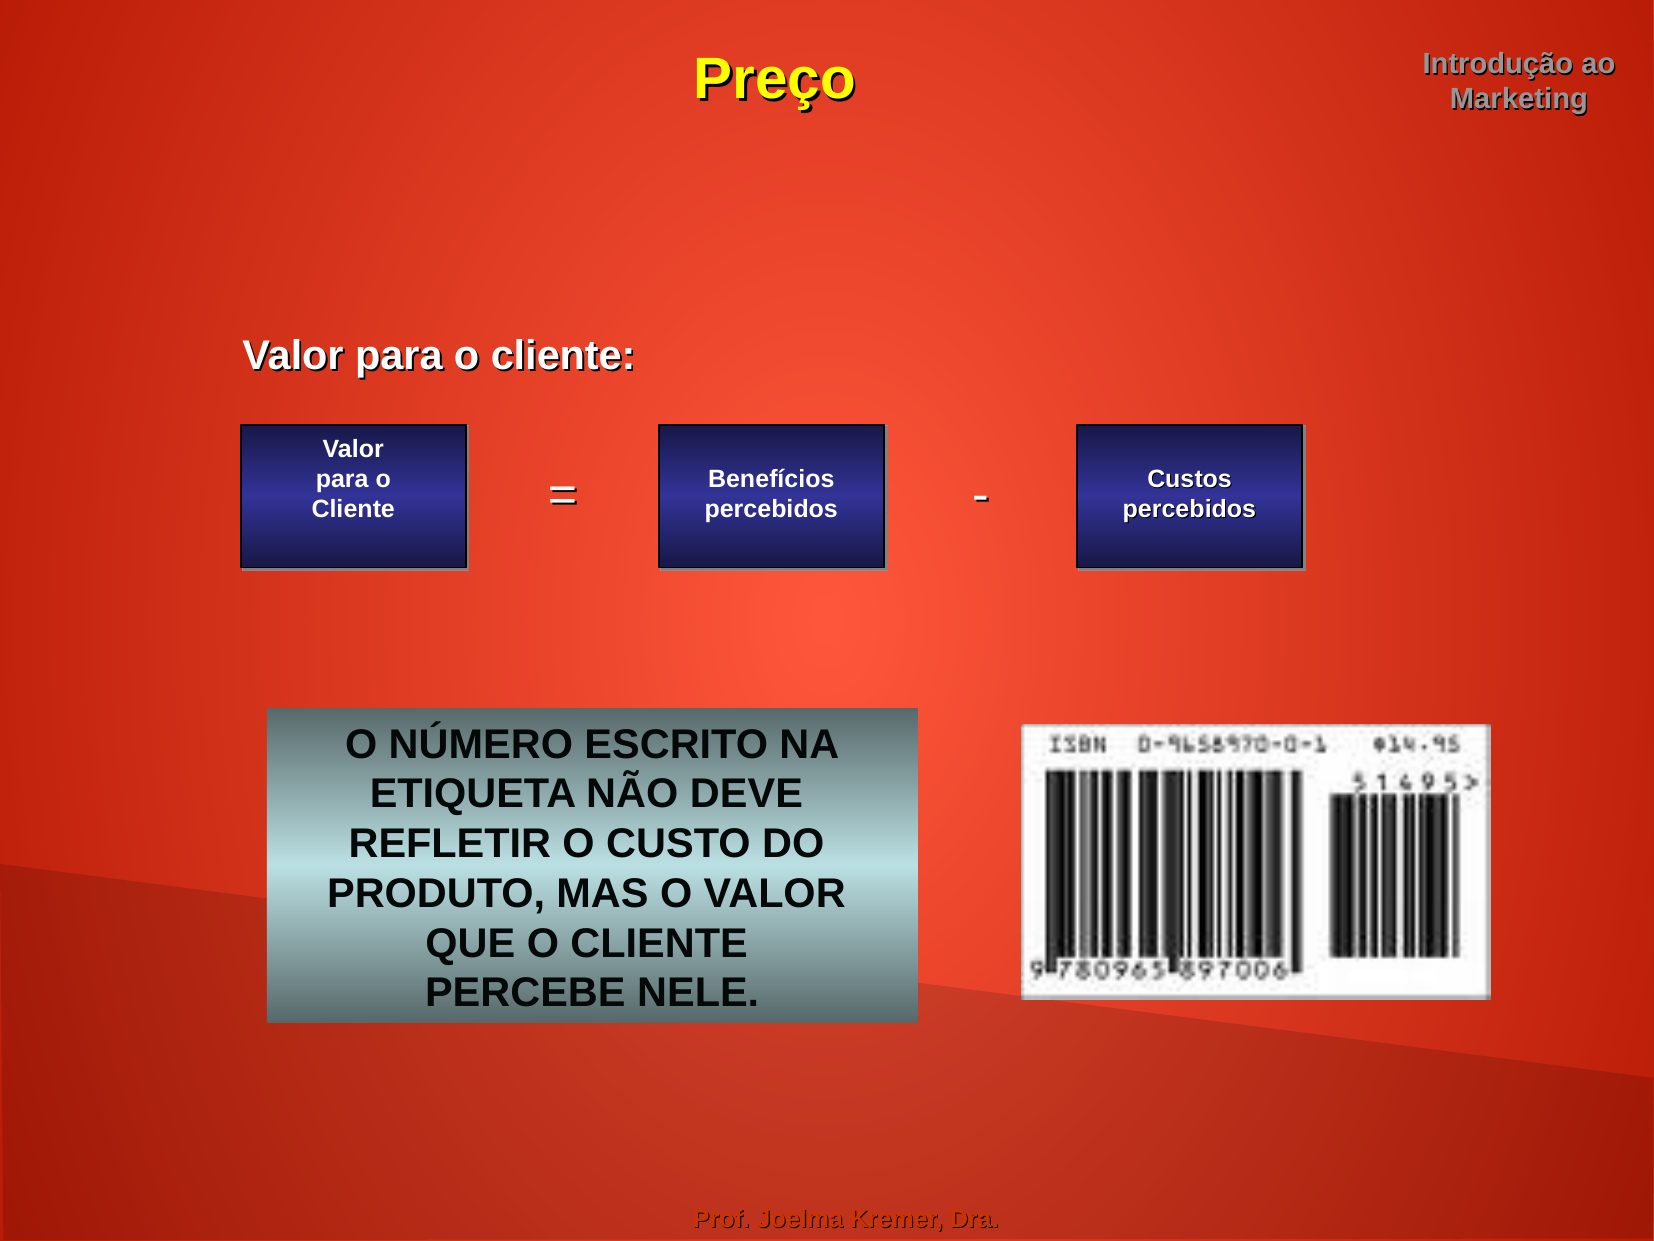

# Introdução ao Marketing
Preço
Valor para o cliente:
Valor
para o
Cliente
Benefícios
percebidos
Custos
percebidos
=
-
O NÚMERO ESCRITO NA
ETIQUETA NÃO DEVE
REFLETIR O CUSTO DO
PRODUTO, MAS O VALOR
QUE O CLIENTE
PERCEBE NELE.
Prof. Joelma Kremer, Dra.